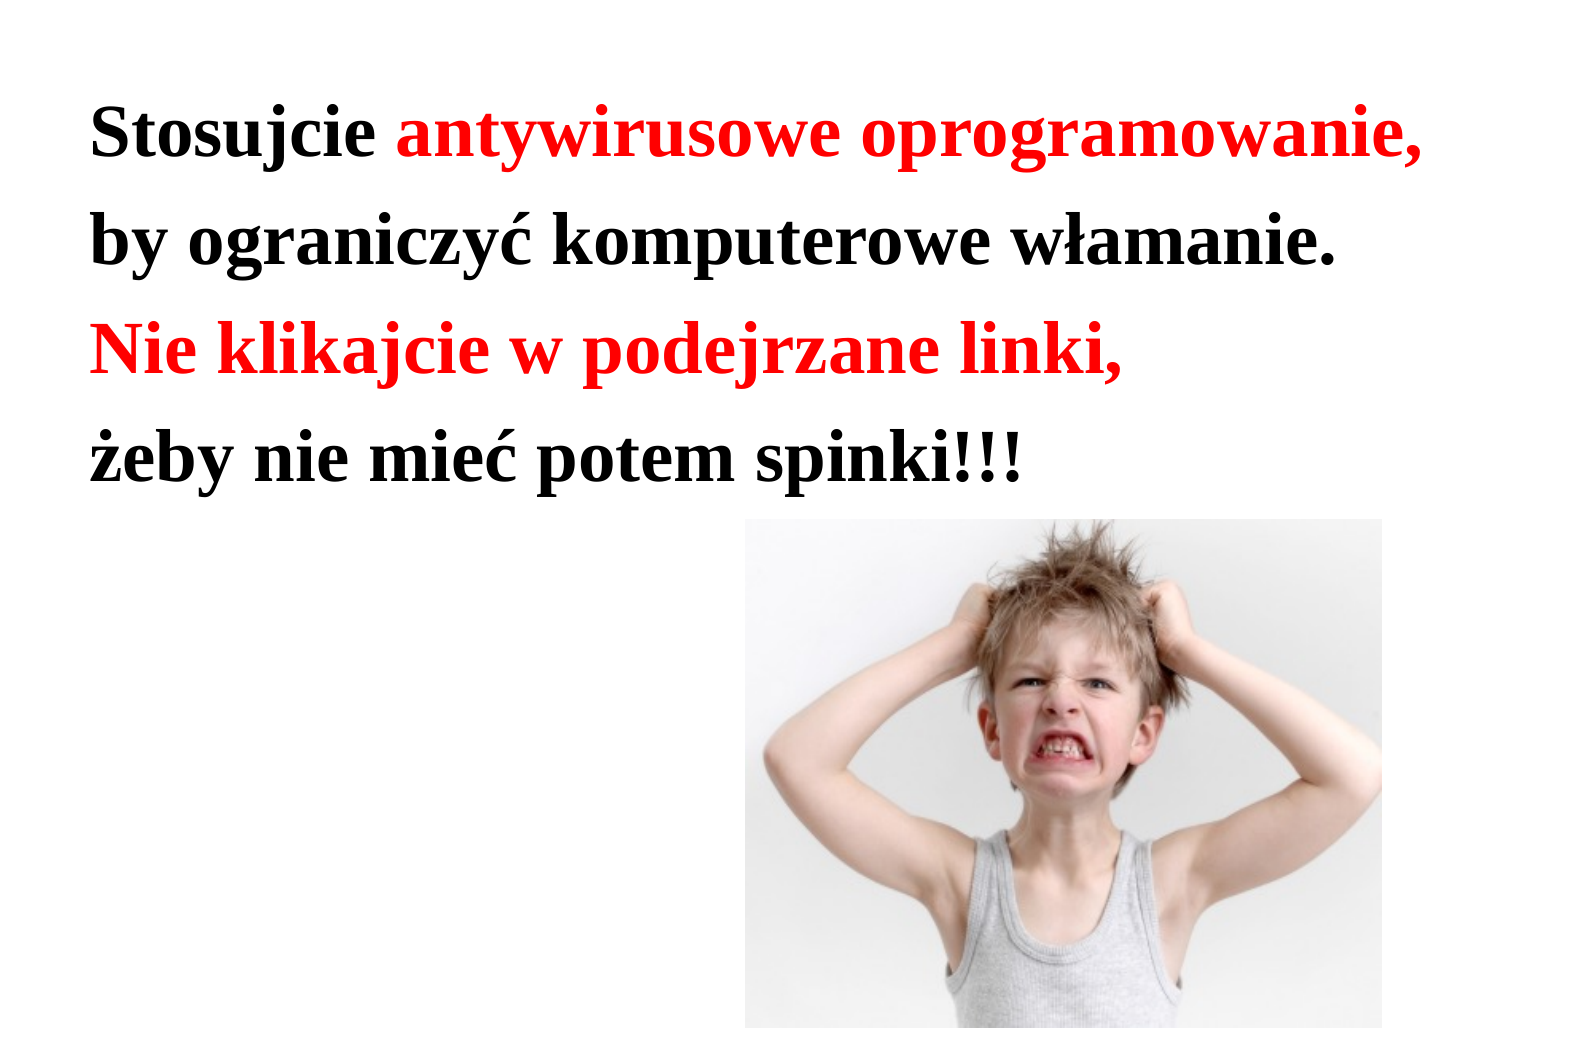

# Stosujcie antywirusowe oprogramowanie,
 by ograniczyć komputerowe włamanie.
 Nie klikajcie w podejrzane linki,
 żeby nie mieć potem spinki!!!